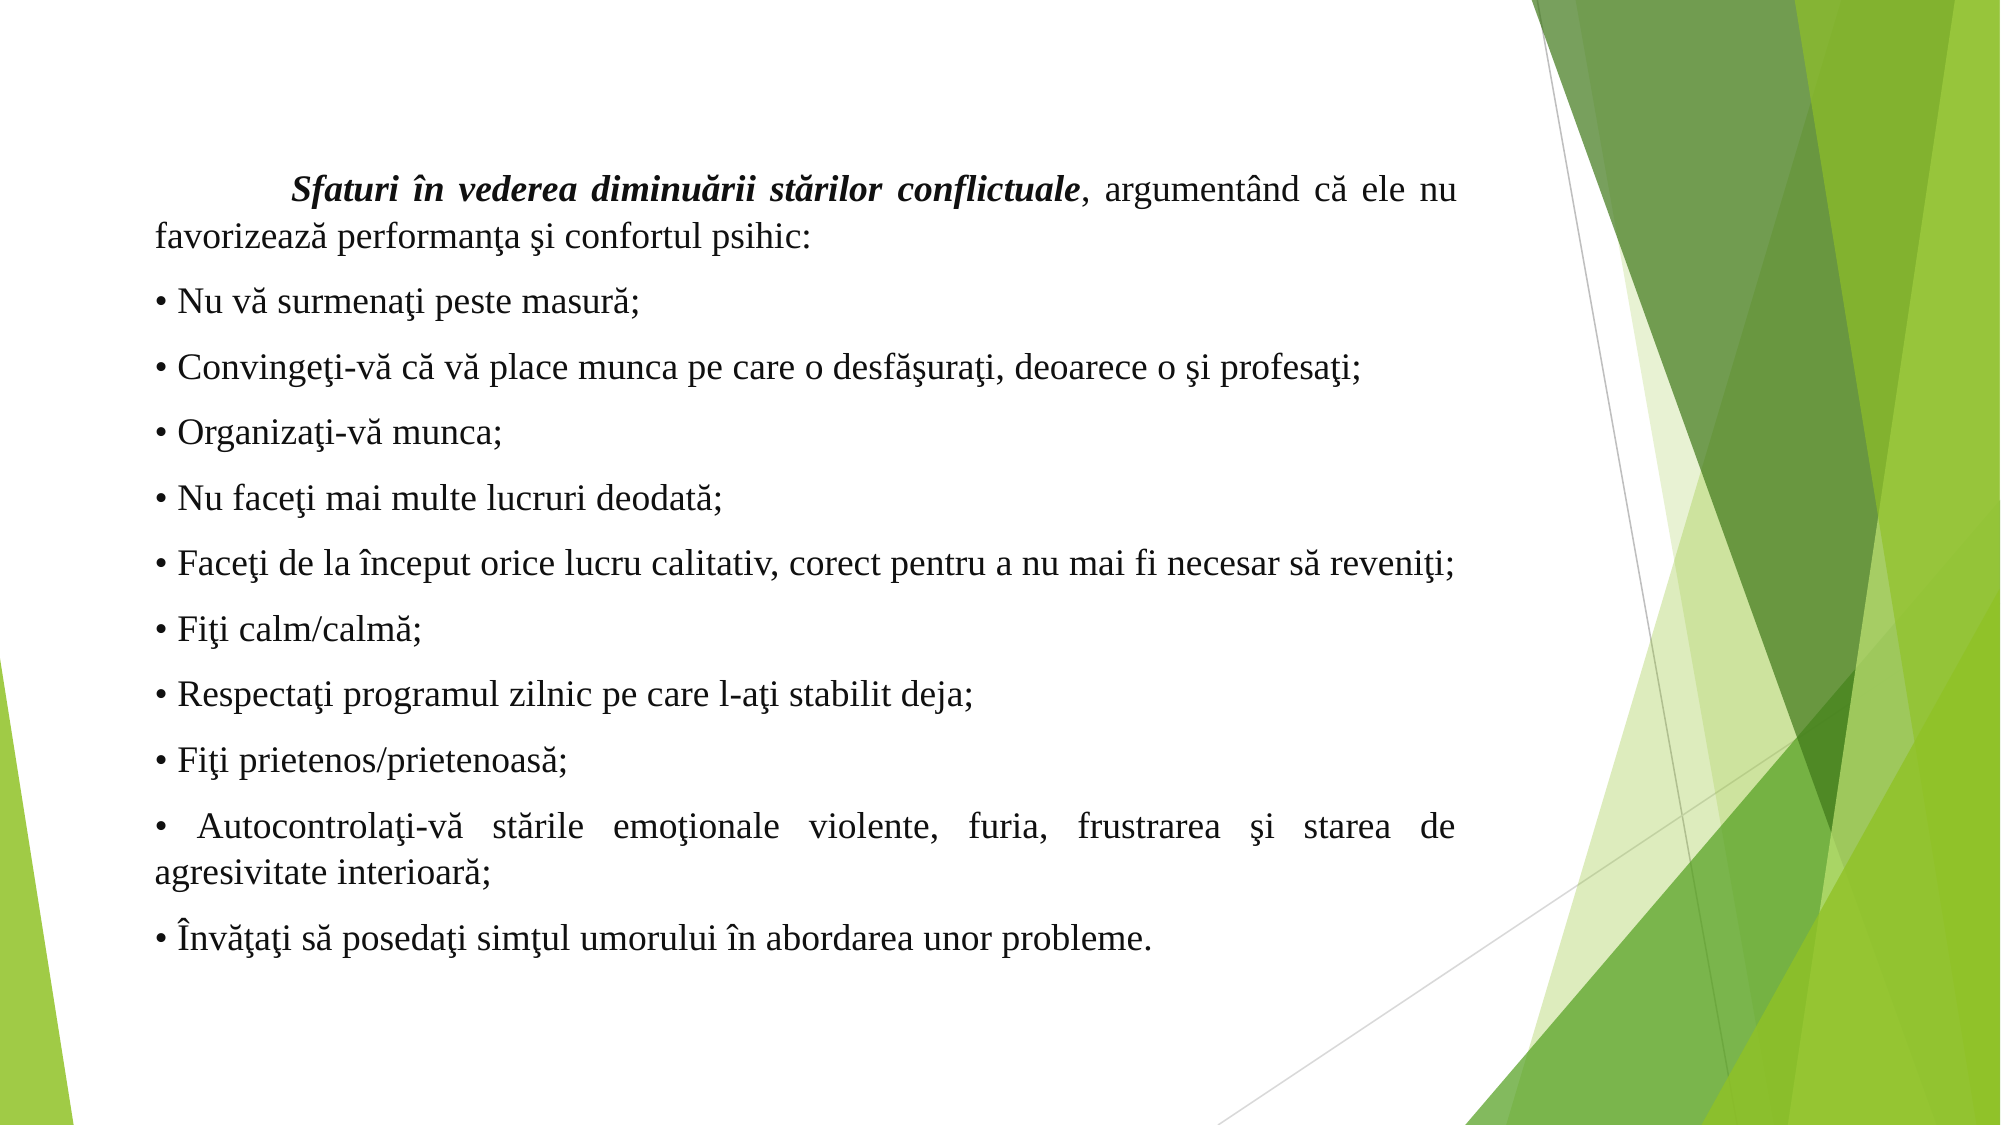

Sfaturi în vederea diminuării stărilor conflictuale, argumentând că ele nu favorizează performanţa şi confortul psihic:
• Nu vă surmenaţi peste masură;
• Convingeţi-vă că vă place munca pe care o desfăşuraţi, deoarece o şi profesaţi;
• Organizaţi-vă munca;
• Nu faceţi mai multe lucruri deodată;
• Faceţi de la început orice lucru calitativ, corect pentru a nu mai fi necesar să reveniţi;
• Fiţi calm/calmă;
• Respectaţi programul zilnic pe care l-aţi stabilit deja;
• Fiţi prietenos/prietenoasă;
• Autocontrolaţi-vă stările emoţionale violente, furia, frustrarea şi starea de agresivitate interioară;
• Învăţaţi să posedaţi simţul umorului în abordarea unor probleme.